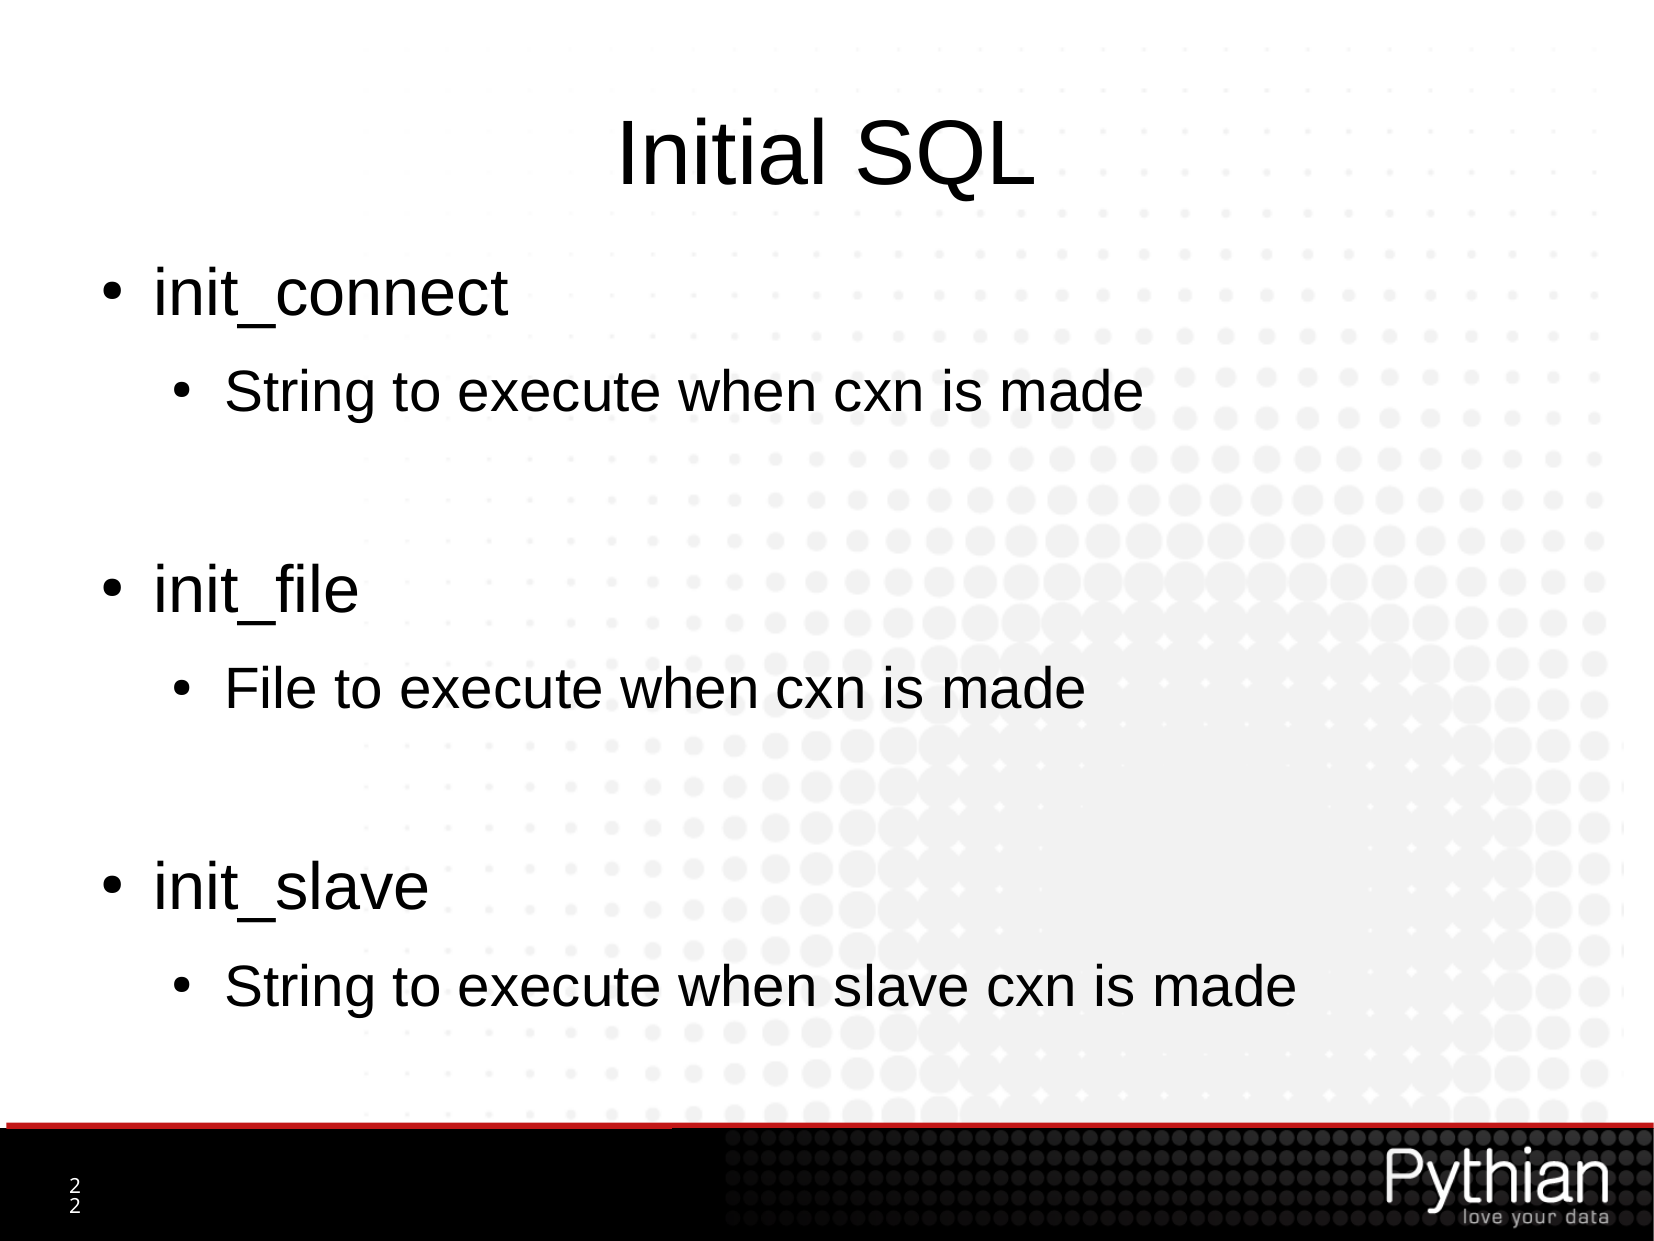

# Initial SQL
init_connect
String to execute when cxn is made
init_file
File to execute when cxn is made
init_slave
String to execute when slave cxn is made